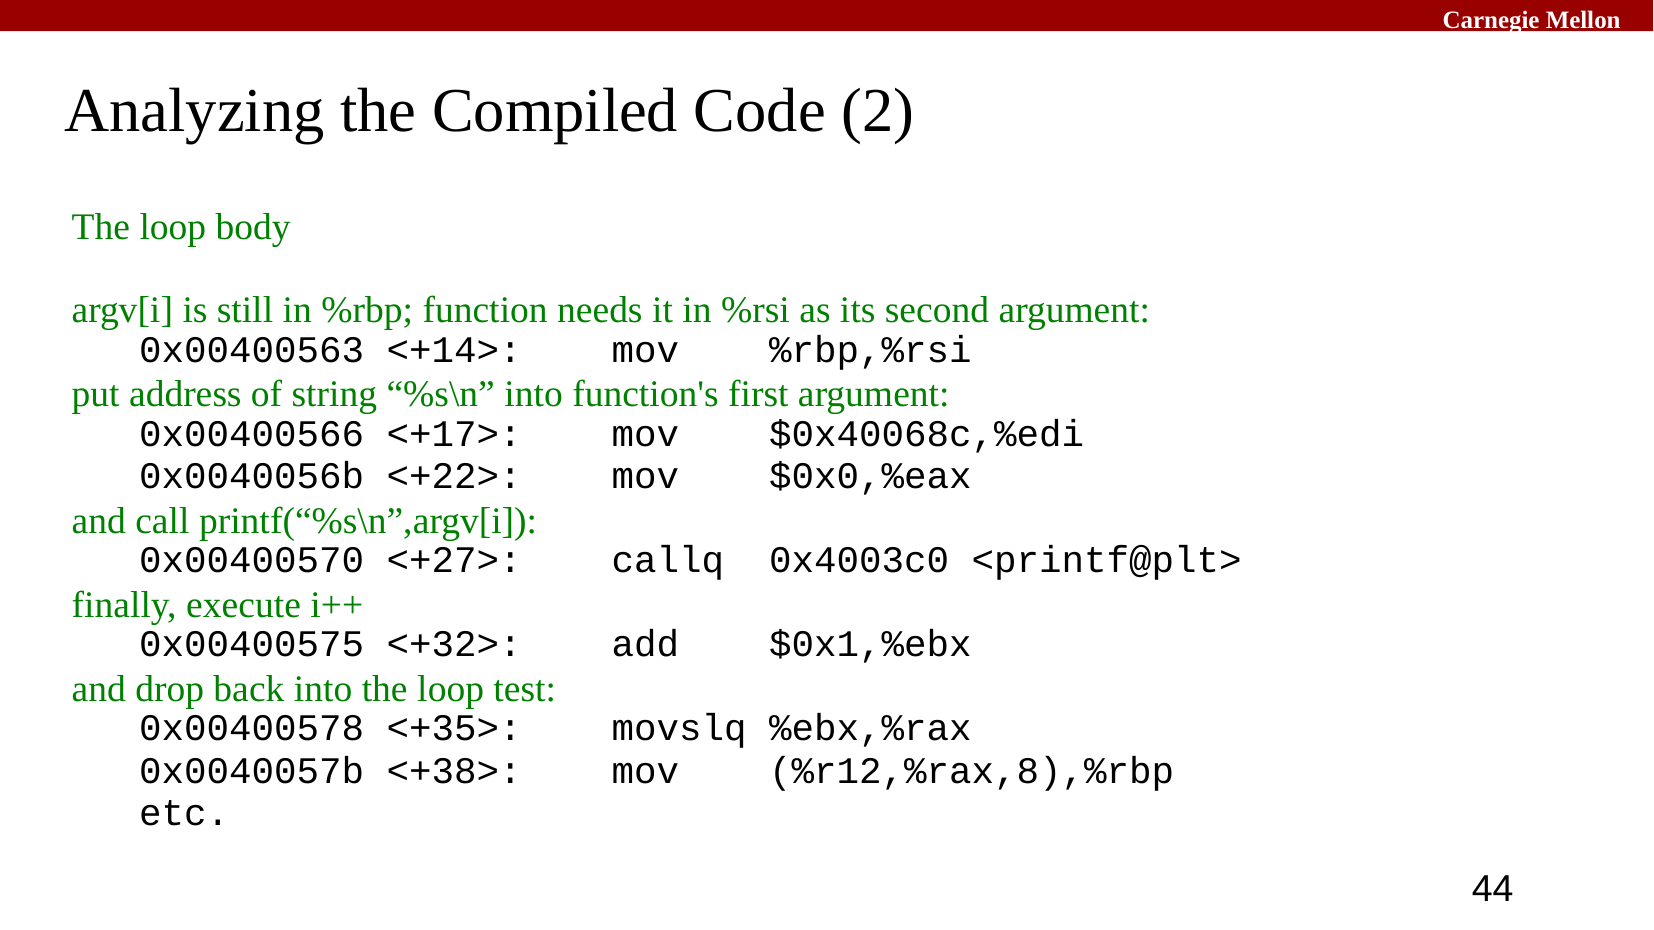

# Analyzing the Compiled Code (2)
The loop body
argv[i] is still in %rbp; function needs it in %rsi as its second argument:
 0x00400563 <+14>: mov %rbp,%rsi
put address of string “%s\n” into function's first argument:
 0x00400566 <+17>: mov $0x40068c,%edi
 0x0040056b <+22>: mov $0x0,%eax
and call printf(“%s\n”,argv[i]):
 0x00400570 <+27>: callq 0x4003c0 <printf@plt>
finally, execute i++
 0x00400575 <+32>: add $0x1,%ebx
and drop back into the loop test:
 0x00400578 <+35>: movslq %ebx,%rax
 0x0040057b <+38>: mov (%r12,%rax,8),%rbp
 etc.